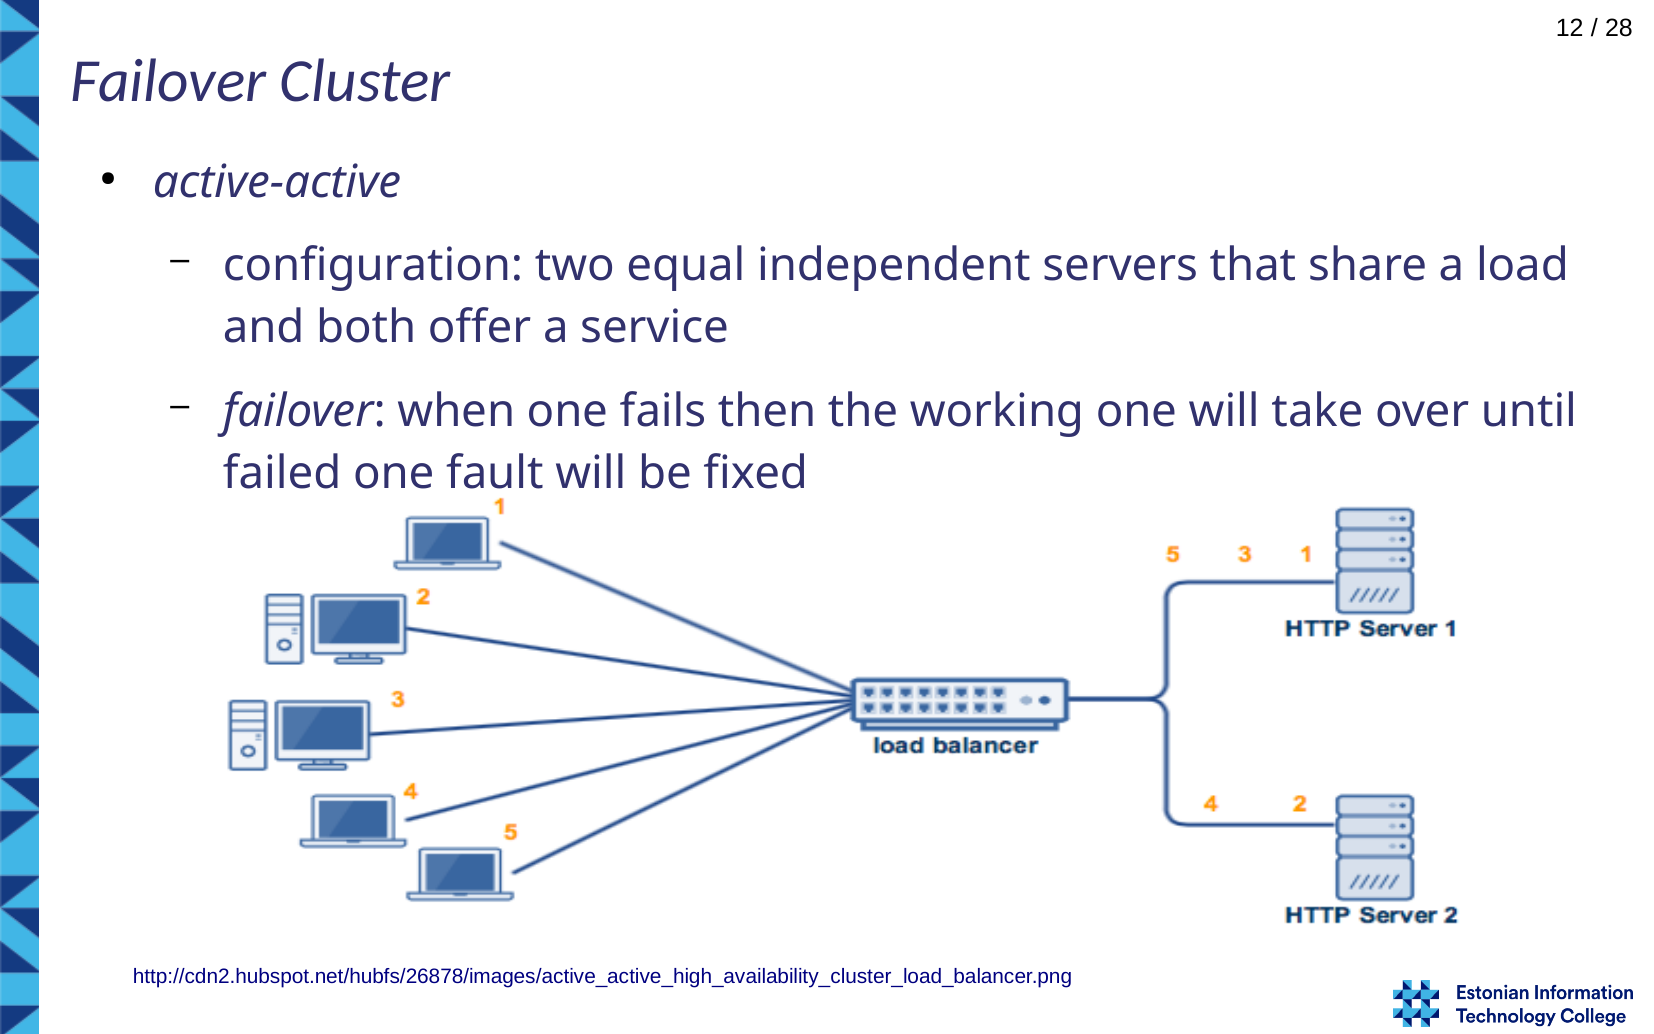

# Failover Cluster
active-active
configuration: two equal independent servers that share a load and both offer a service
failover: when one fails then the working one will take over until failed one fault will be fixed
http://cdn2.hubspot.net/hubfs/26878/images/active_active_high_availability_cluster_load_balancer.png